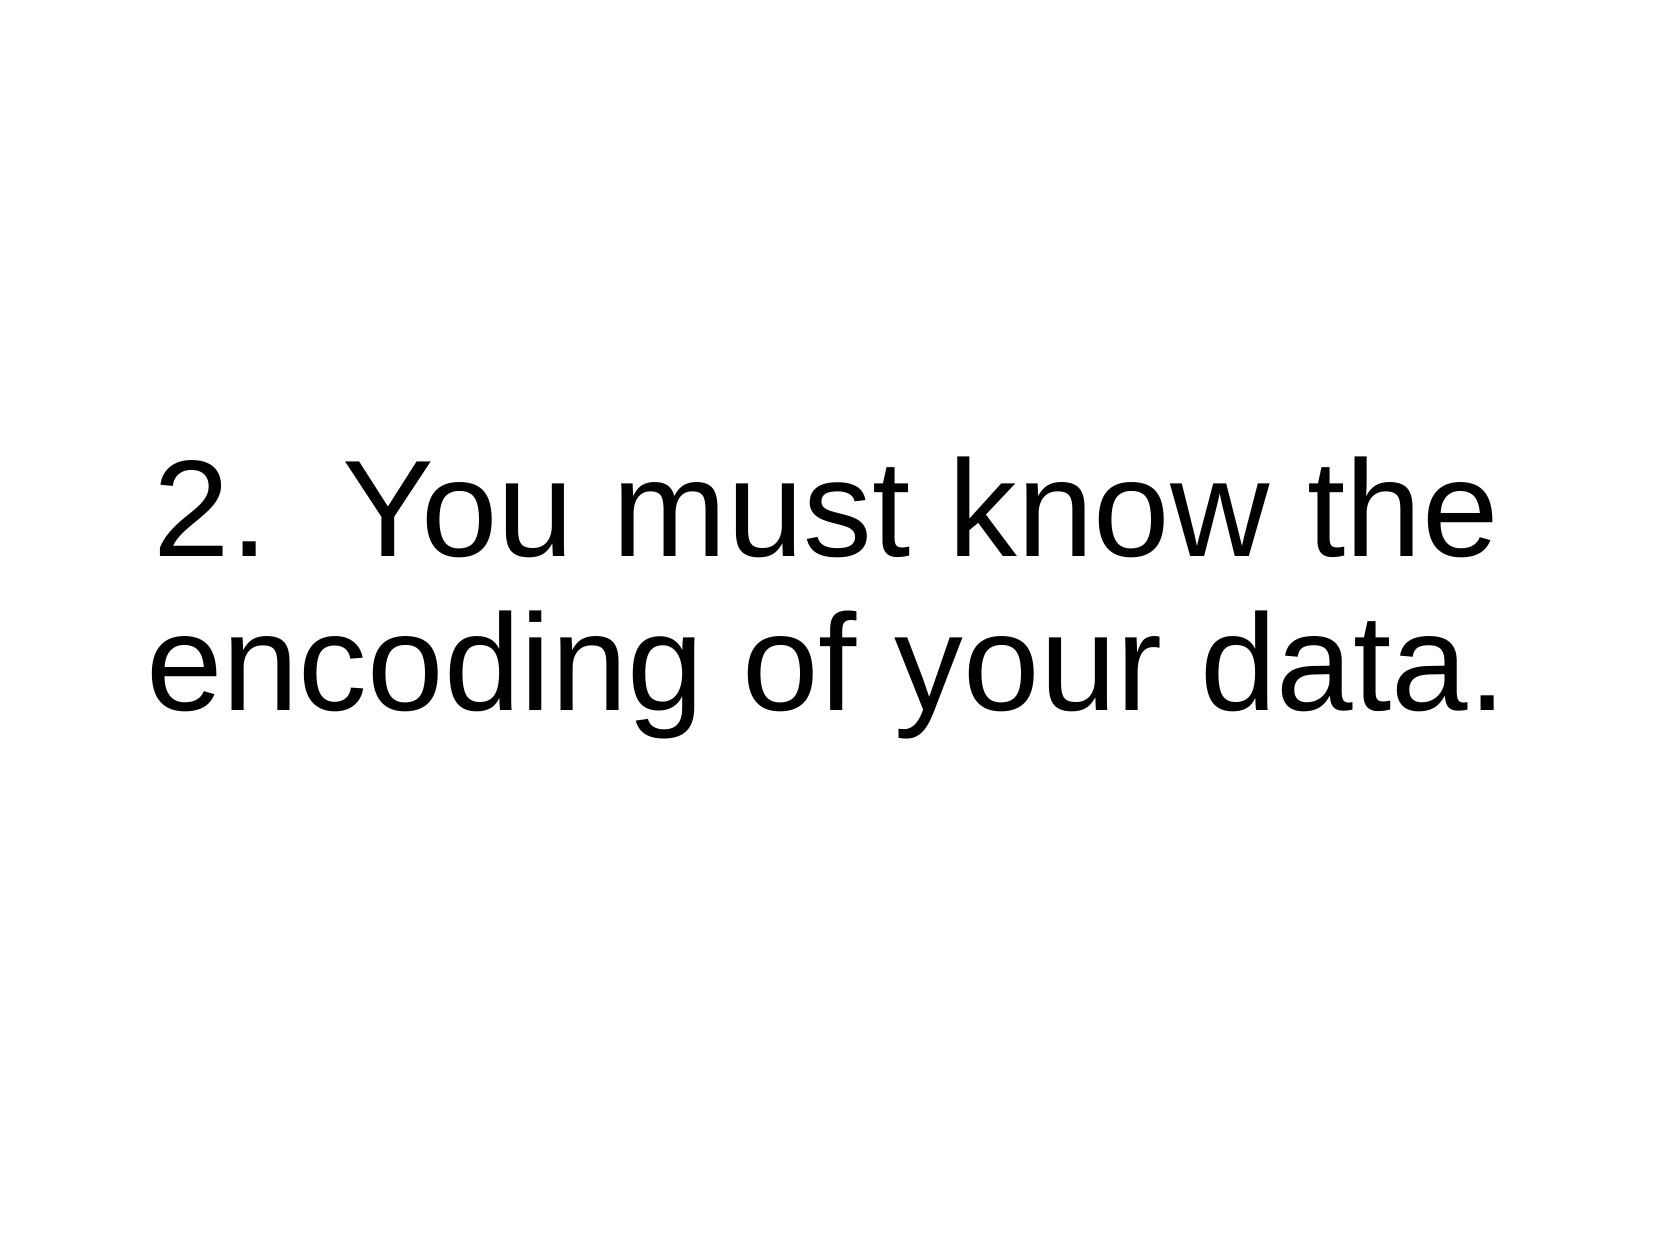

# 2. You must know the encoding of your data.